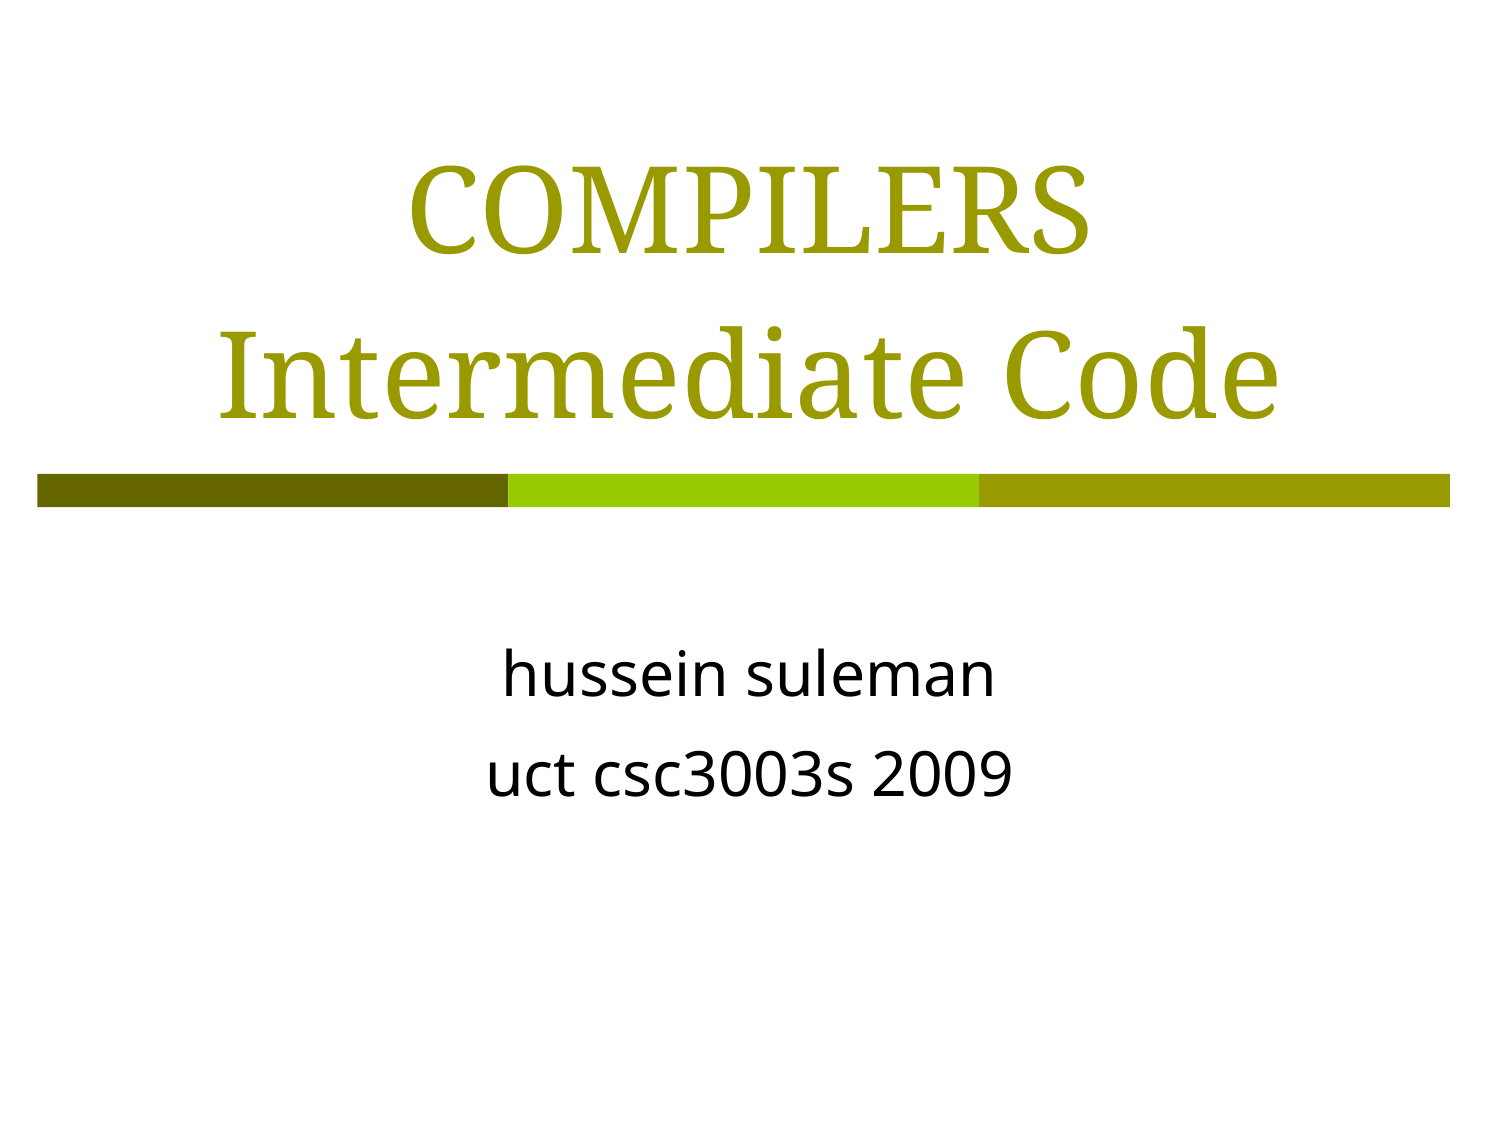

# COMPILERS Intermediate Code
hussein suleman
uct csc3003s 2009